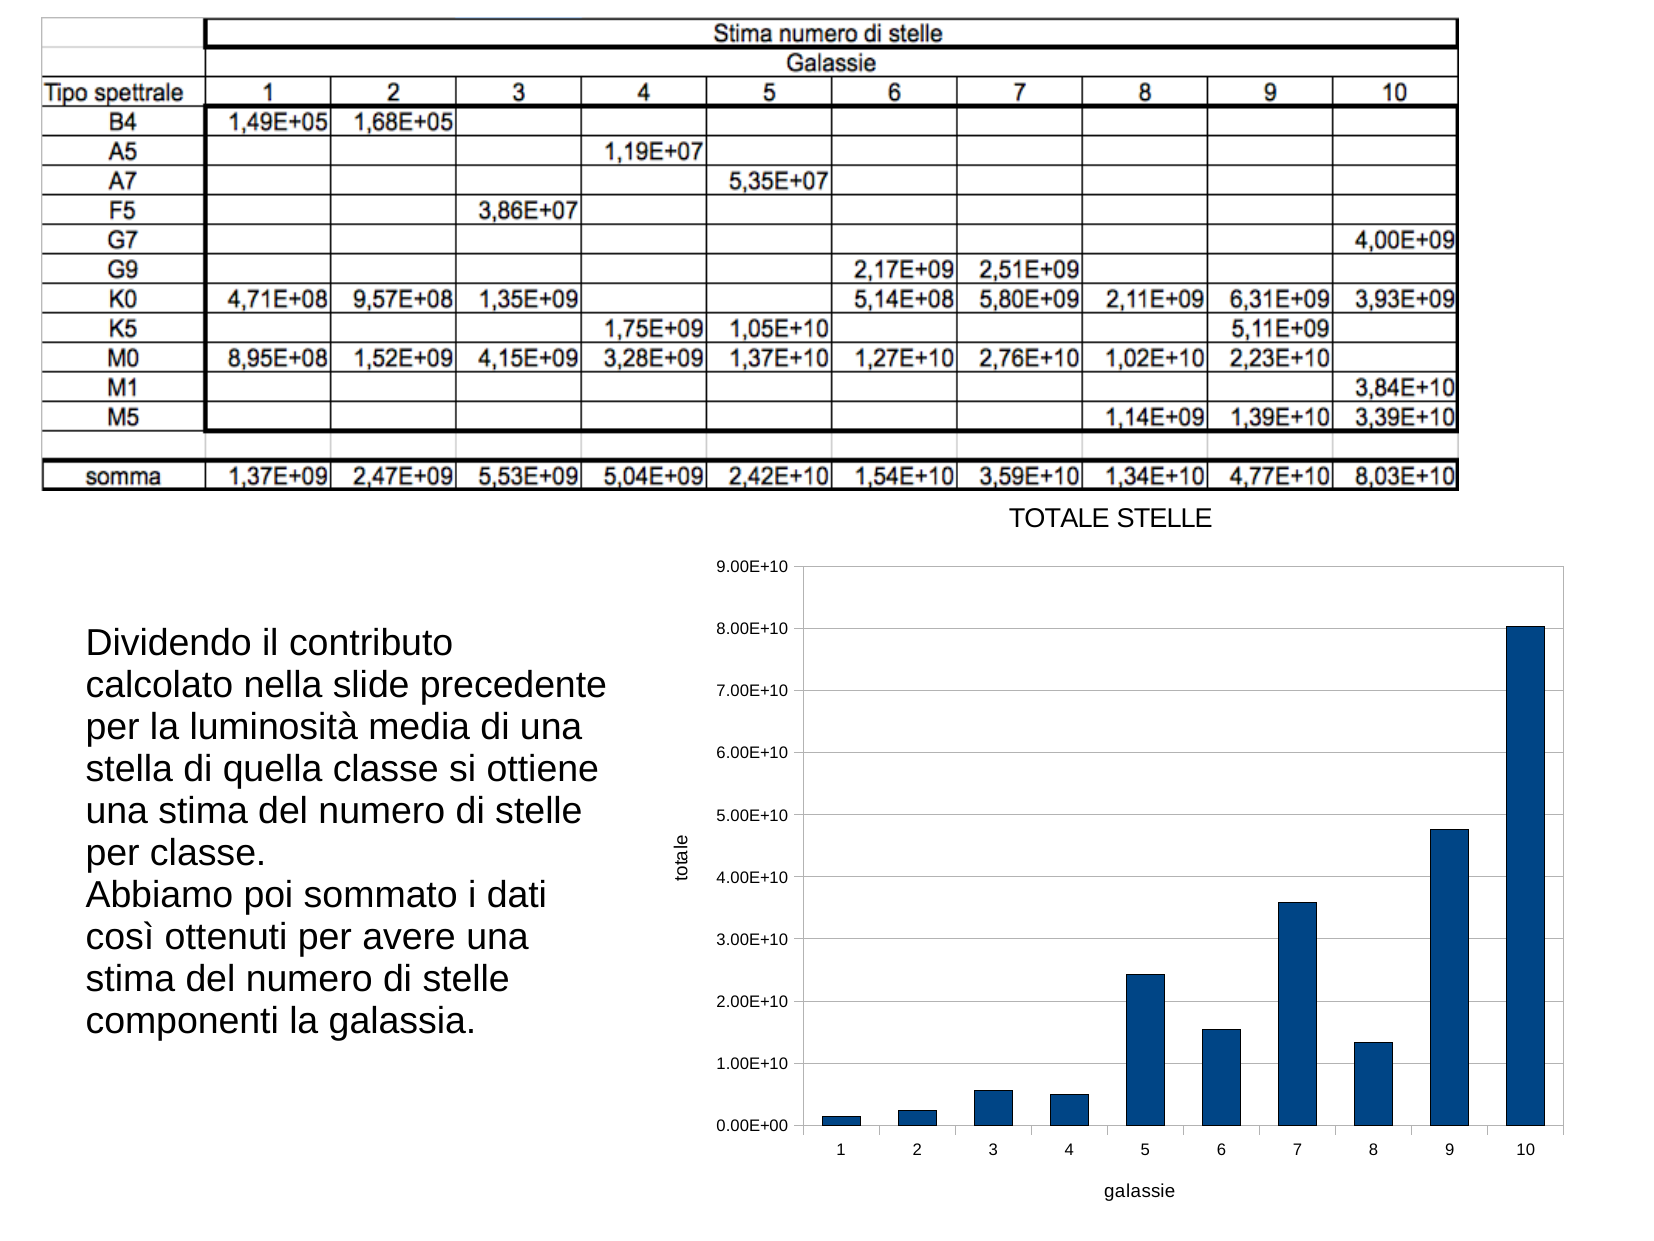

### Chart: TOTALE STELLE
| Category | Colonna M |
|---|---|
| 1 | 1365816538.39369 |
| 2 | 2472941297.54395 |
| 3 | 5534308745.7174 |
| 4 | 5041771977.47076 |
| 5 | 24229501077.5319 |
| 6 | 15426757727.3712 |
| 7 | 35869216815.6324 |
| 8 | 13404501910.1392 |
| 9 | 47682352001.8174 |
| 10 | 80271693086.4399 |Dividendo il contributo calcolato nella slide precedente per la luminosità media di una stella di quella classe si ottiene una stima del numero di stelle per classe.
Abbiamo poi sommato i dati così ottenuti per avere una stima del numero di stelle componenti la galassia.